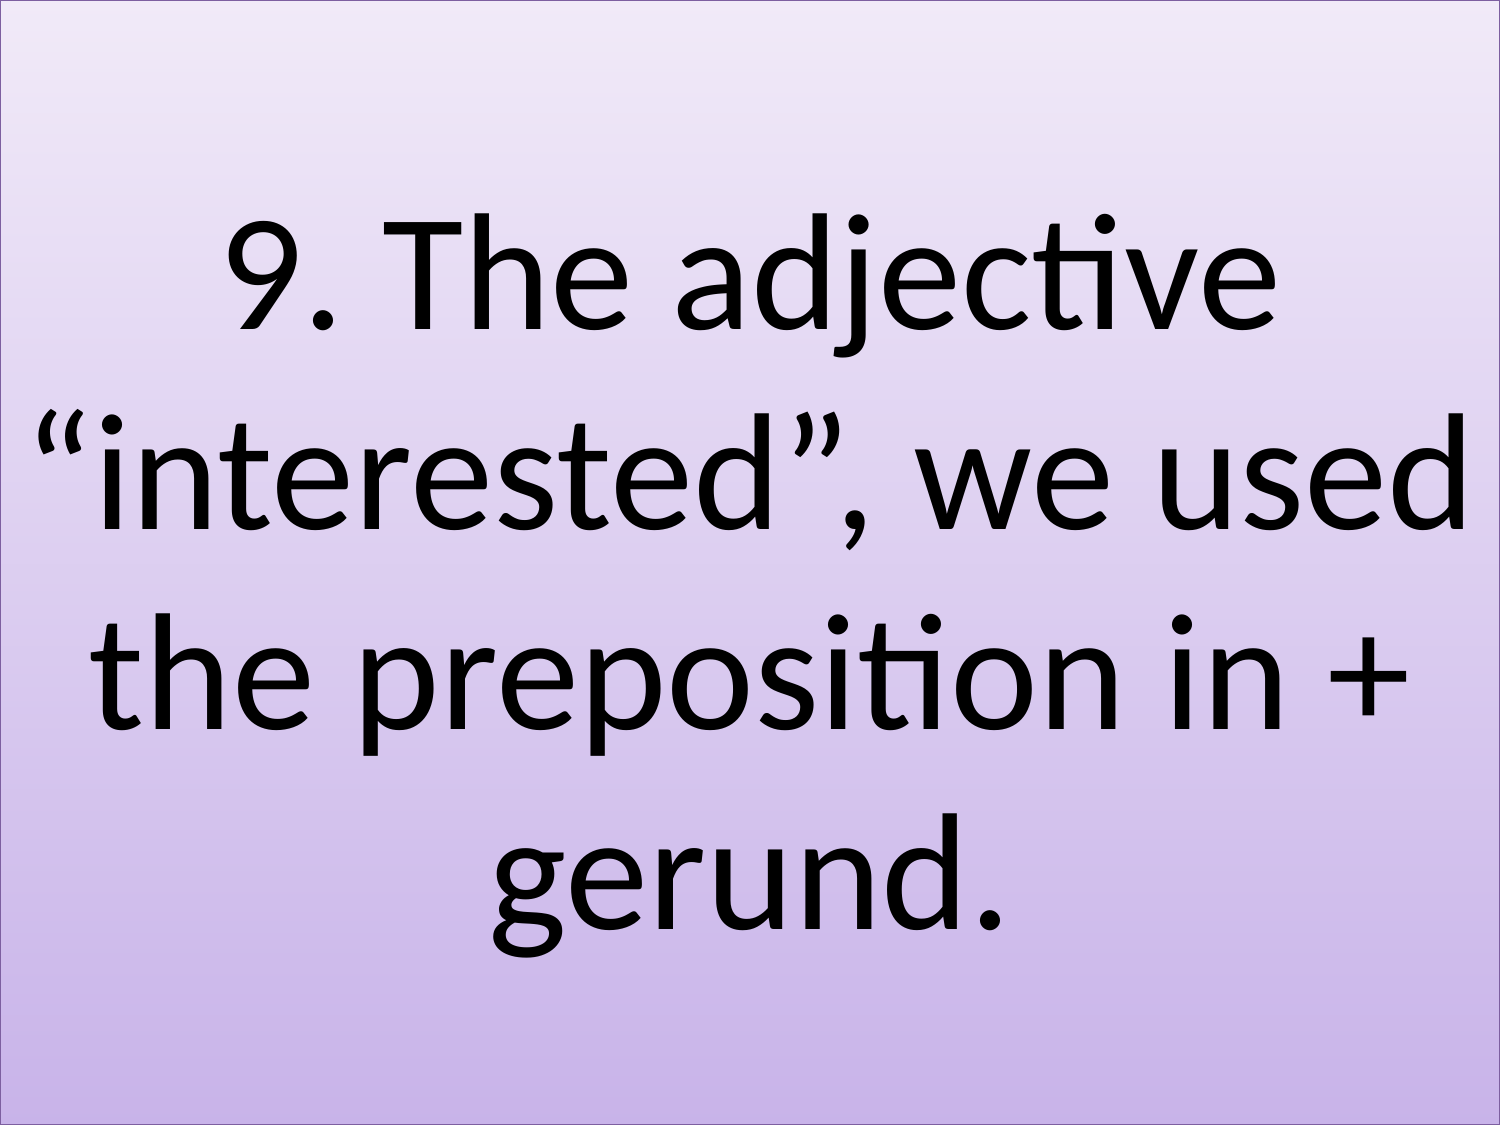

# 9. The adjective “interested”, we used the preposition in + gerund.